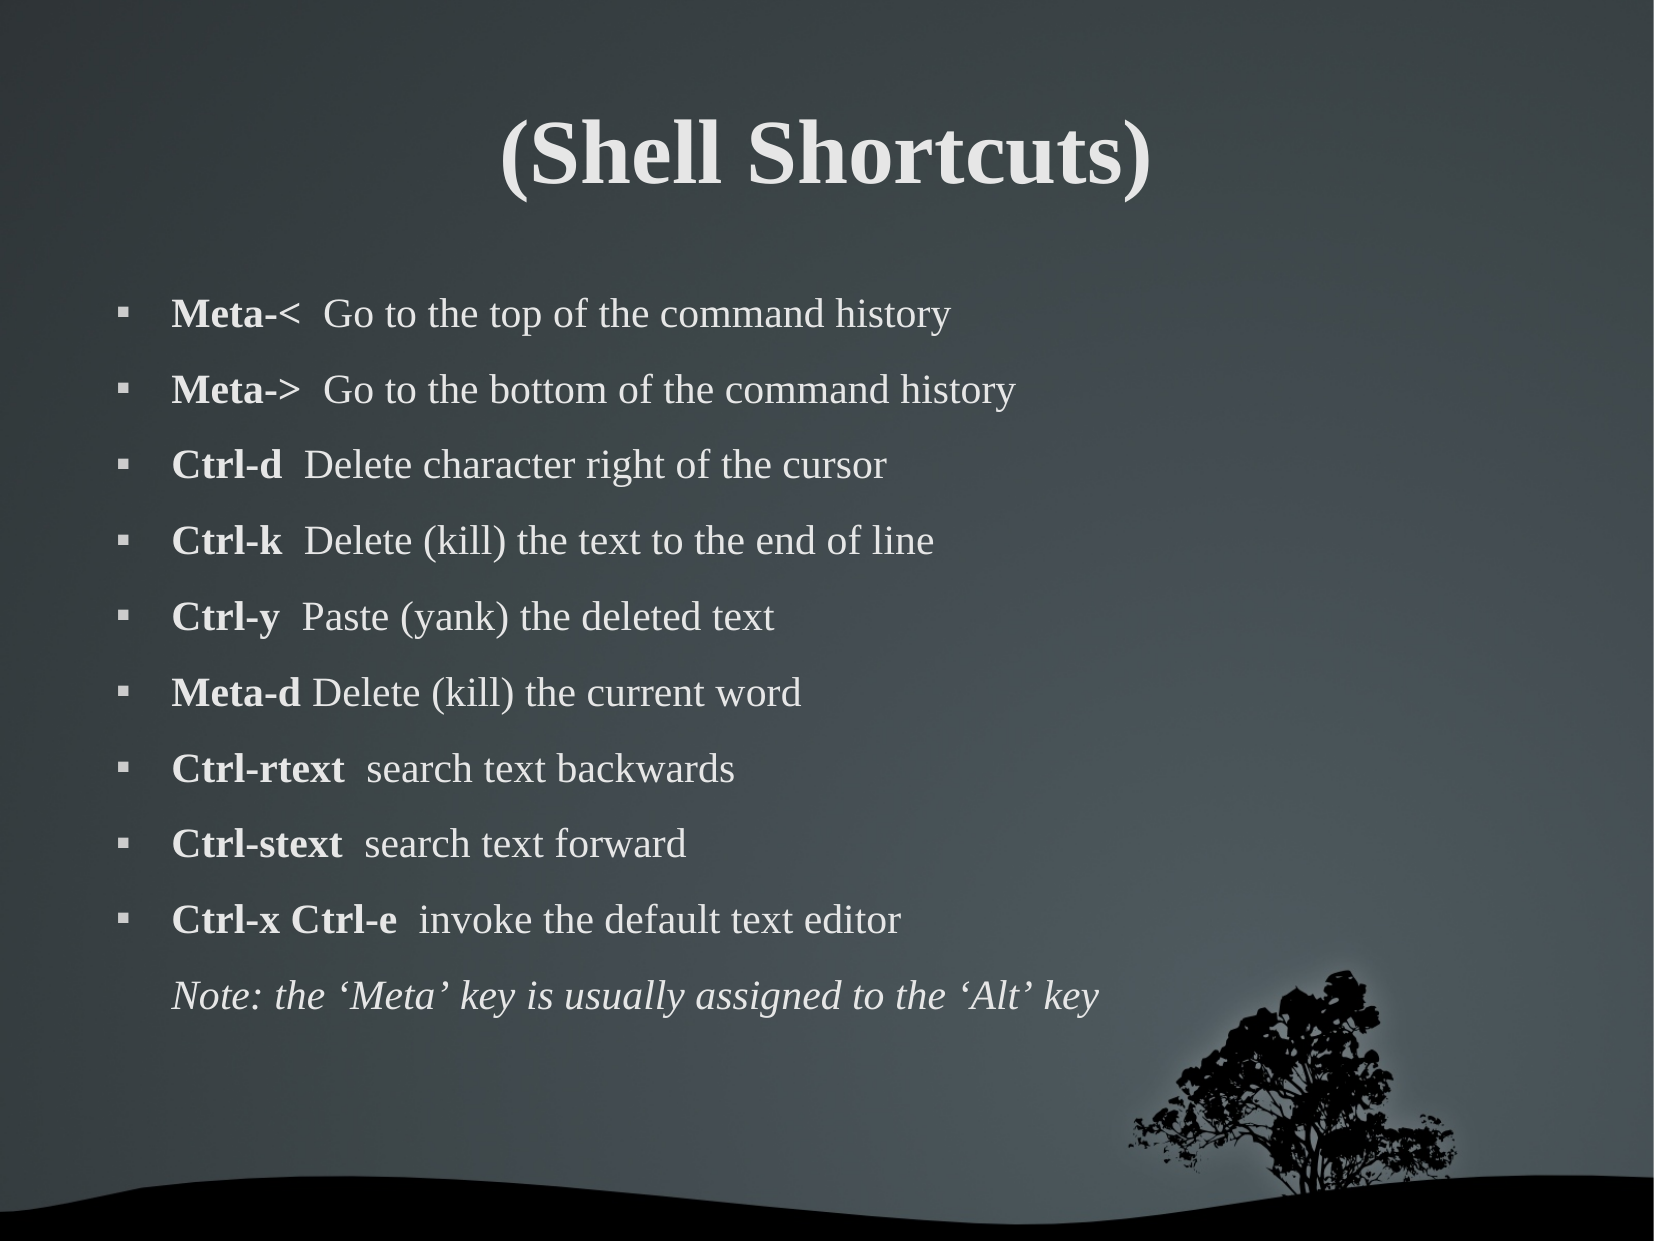

(Shell Shortcuts)
# Meta-< Go to the top of the command history
Meta-> Go to the bottom of the command history
Ctrl-d Delete character right of the cursor
Ctrl-k Delete (kill) the text to the end of line
Ctrl-y Paste (yank) the deleted text
Meta-d Delete (kill) the current word
Ctrl-rtext search text backwards
Ctrl-stext search text forward
Ctrl-x Ctrl-e invoke the default text editor
Note: the ‘Meta’ key is usually assigned to the ‘Alt’ key